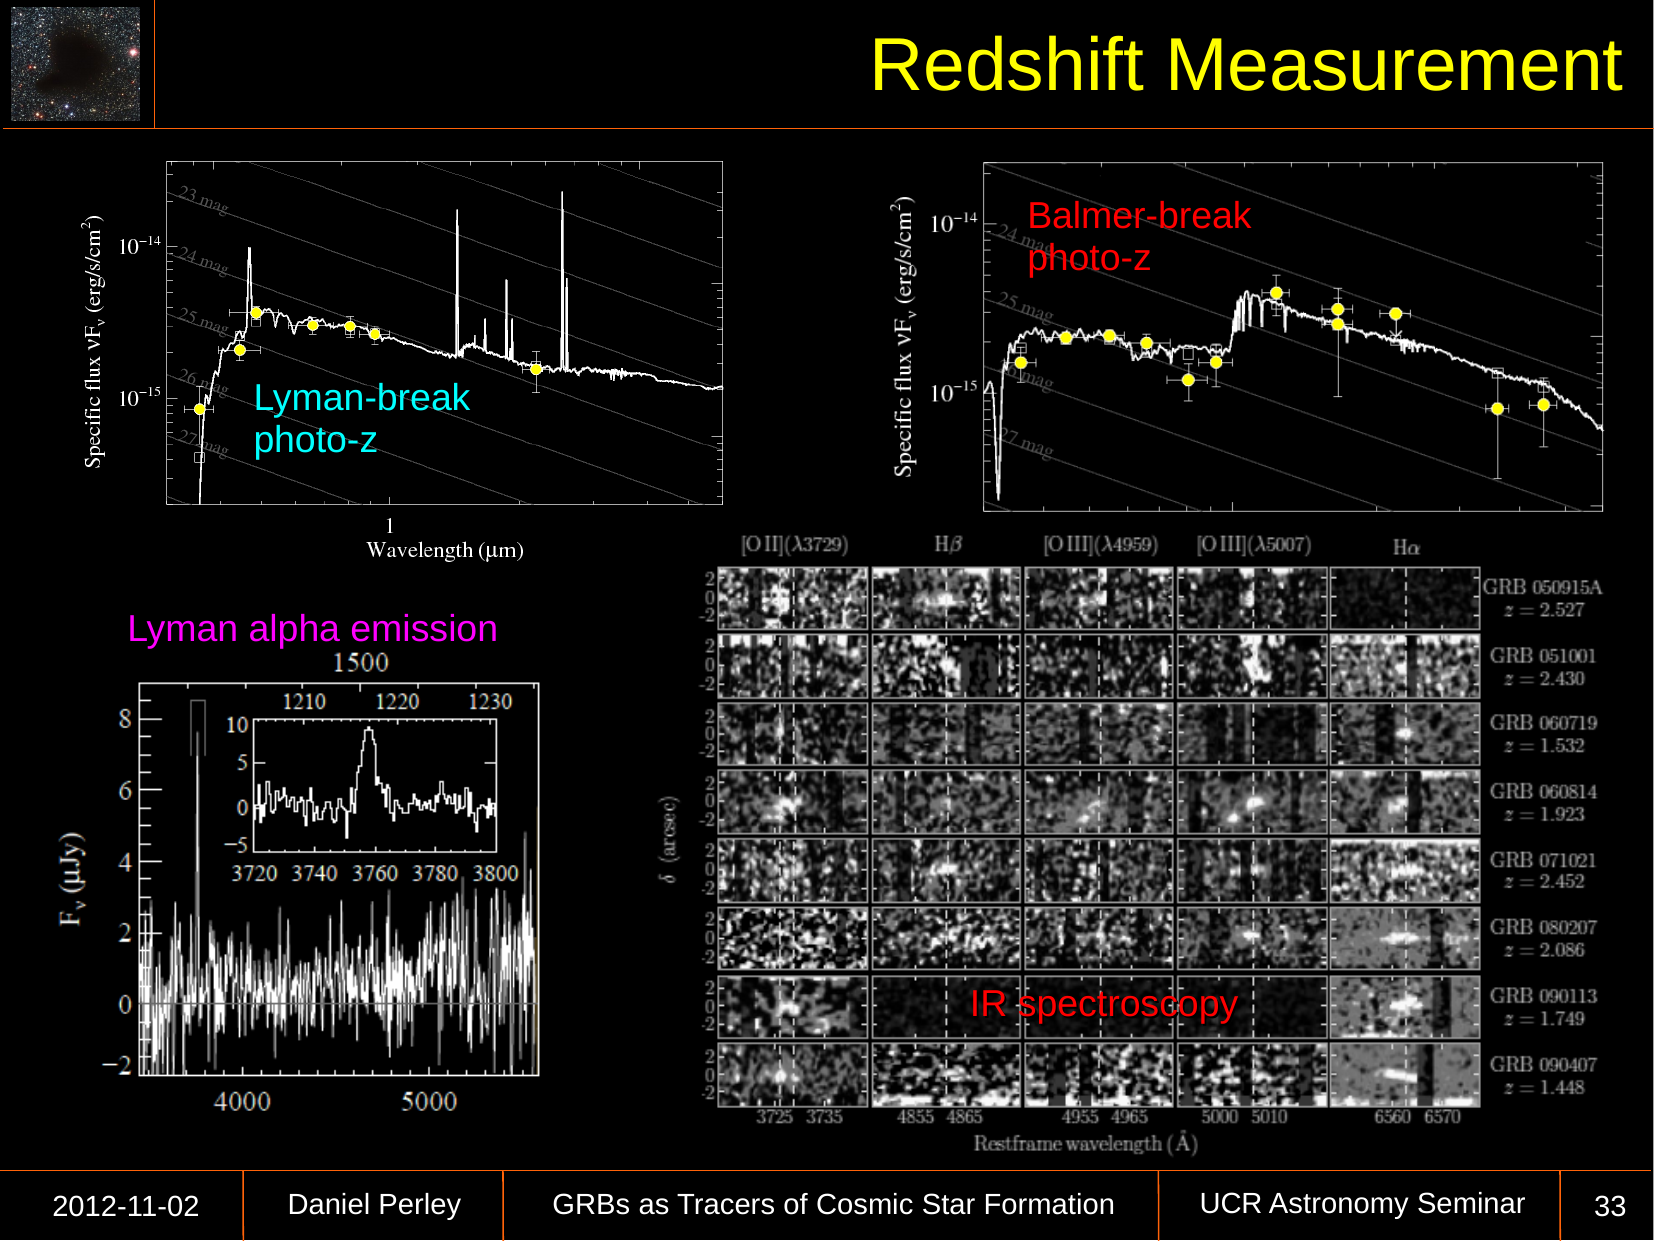

# Redshift Measurement
Balmer-break photo-z
Lyman-break photo-z
Lyman alpha emission
IR spectroscopy
2012-11-02
33